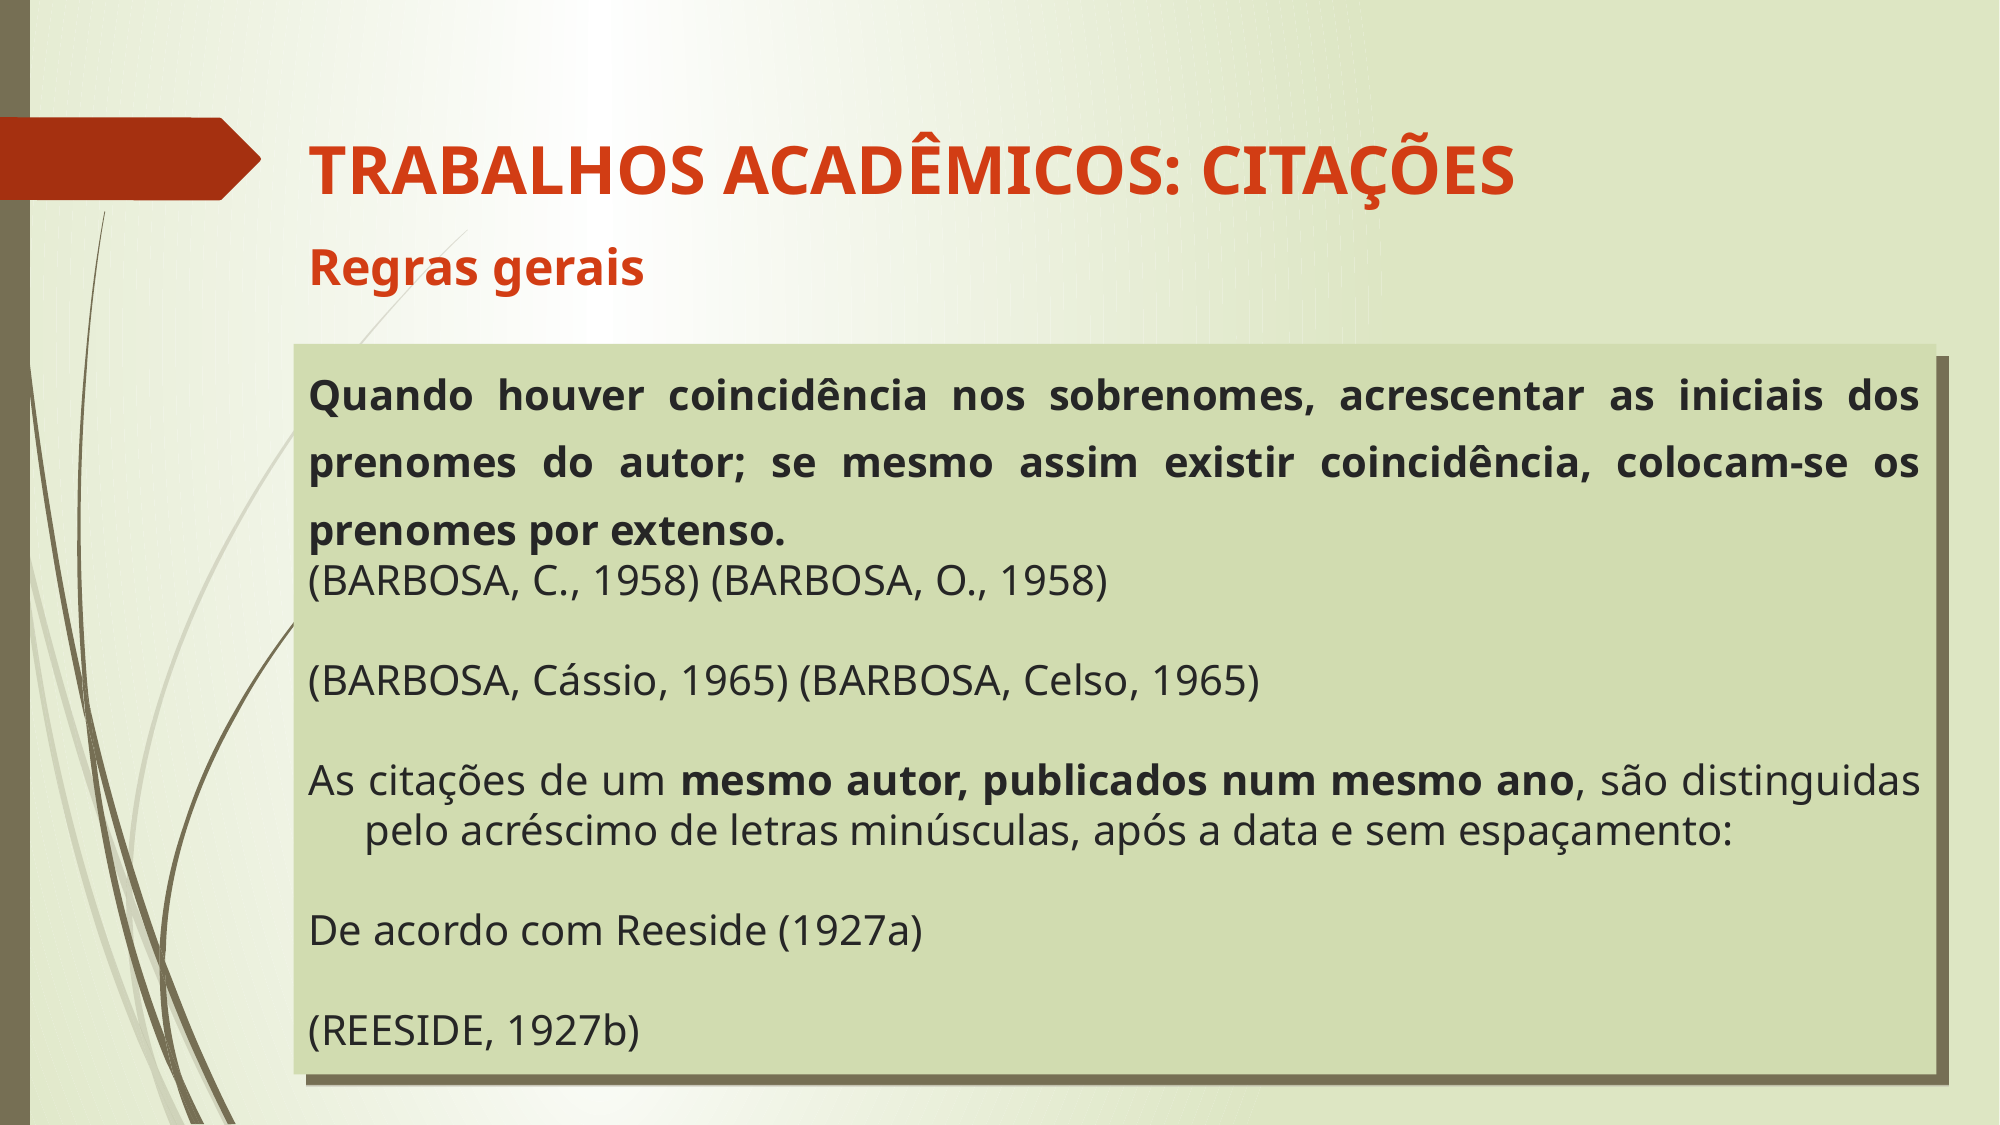

TRABALHOS ACADÊMICOS: CITAÇÕES
Regras gerais
# Quando houver coincidência nos sobrenomes, acrescentar as iniciais dos prenomes do autor; se mesmo assim existir coincidência, colocam-se os prenomes por extenso.
(BARBOSA, C., 1958) (BARBOSA, O., 1958)
(BARBOSA, Cássio, 1965) (BARBOSA, Celso, 1965)
As citações de um mesmo autor, publicados num mesmo ano, são distinguidas pelo acréscimo de letras minúsculas, após a data e sem espaçamento:
De acordo com Reeside (1927a)
(REESIDE, 1927b)